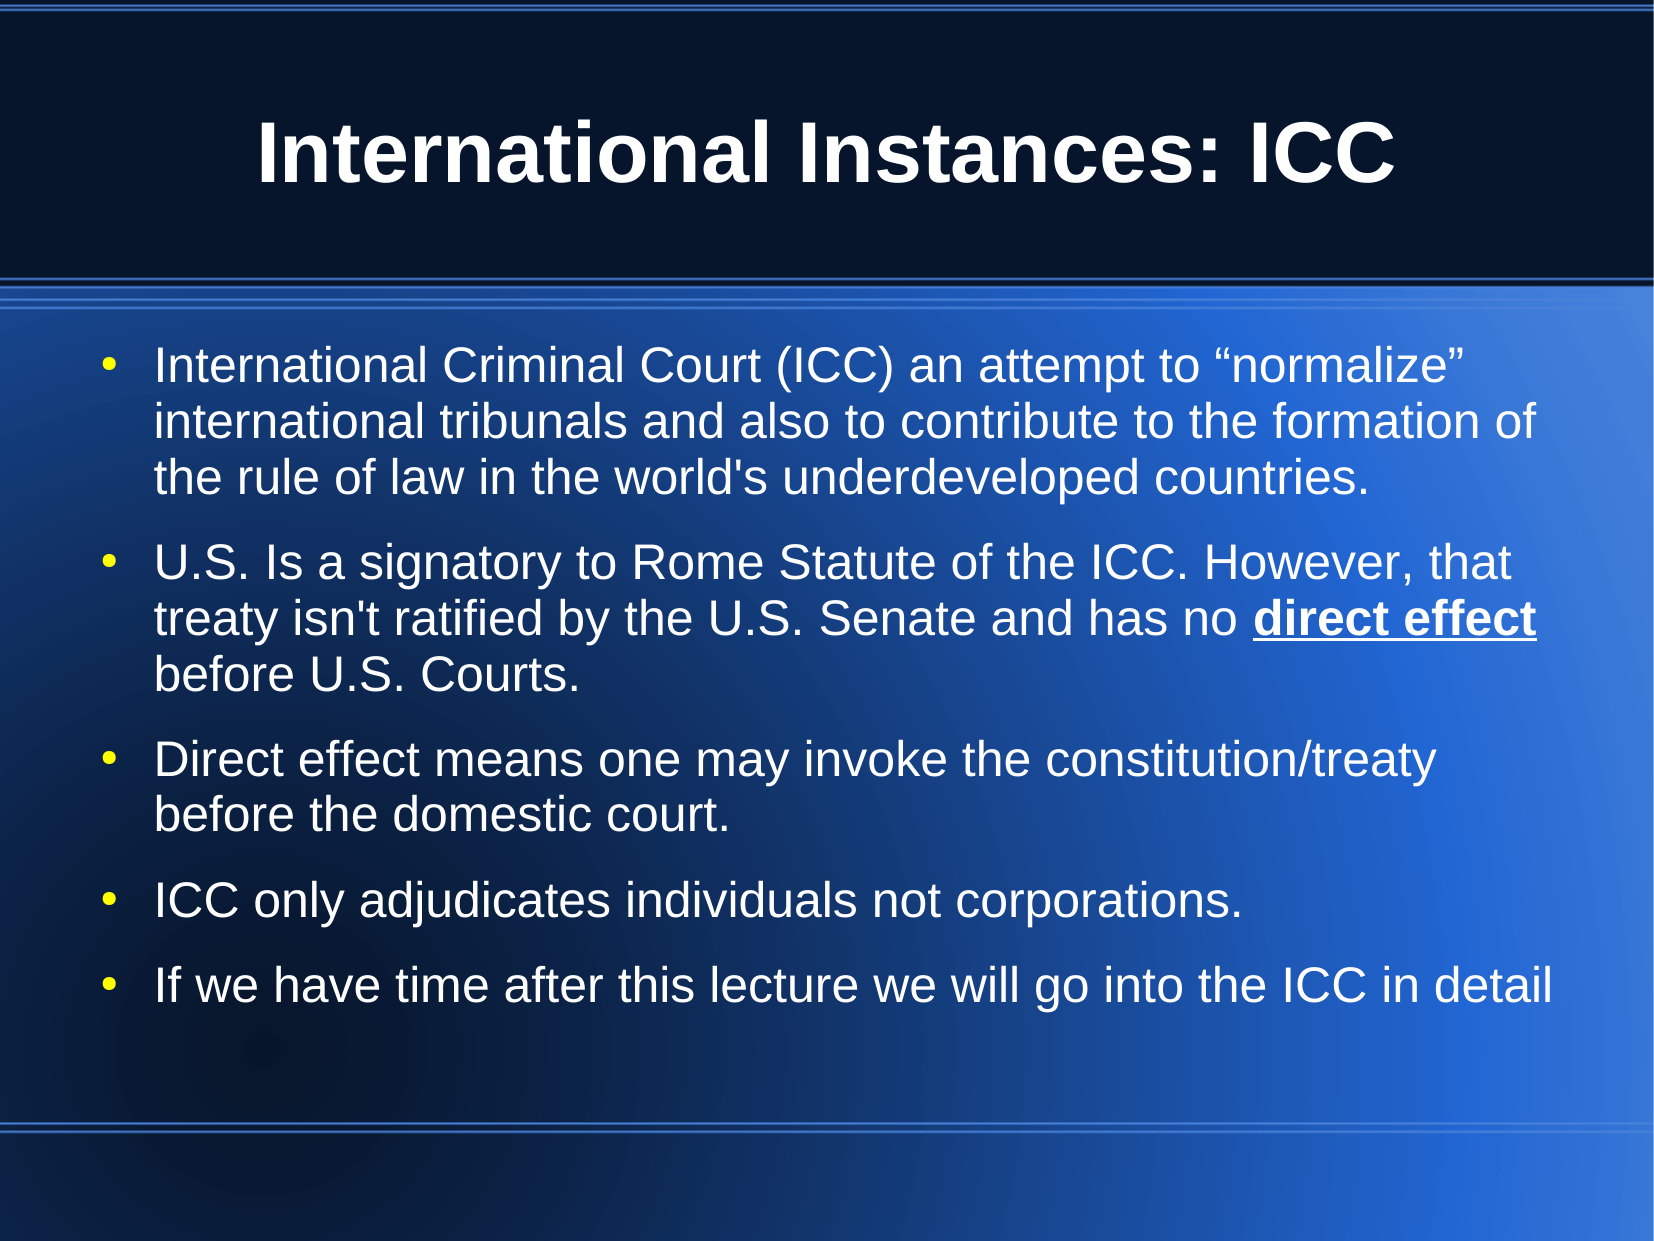

# International Instances: ICC
International Criminal Court (ICC) an attempt to “normalize” international tribunals and also to contribute to the formation of the rule of law in the world's underdeveloped countries.
U.S. Is a signatory to Rome Statute of the ICC. However, that treaty isn't ratified by the U.S. Senate and has no direct effect before U.S. Courts.
Direct effect means one may invoke the constitution/treaty before the domestic court.
ICC only adjudicates individuals not corporations.
If we have time after this lecture we will go into the ICC in detail